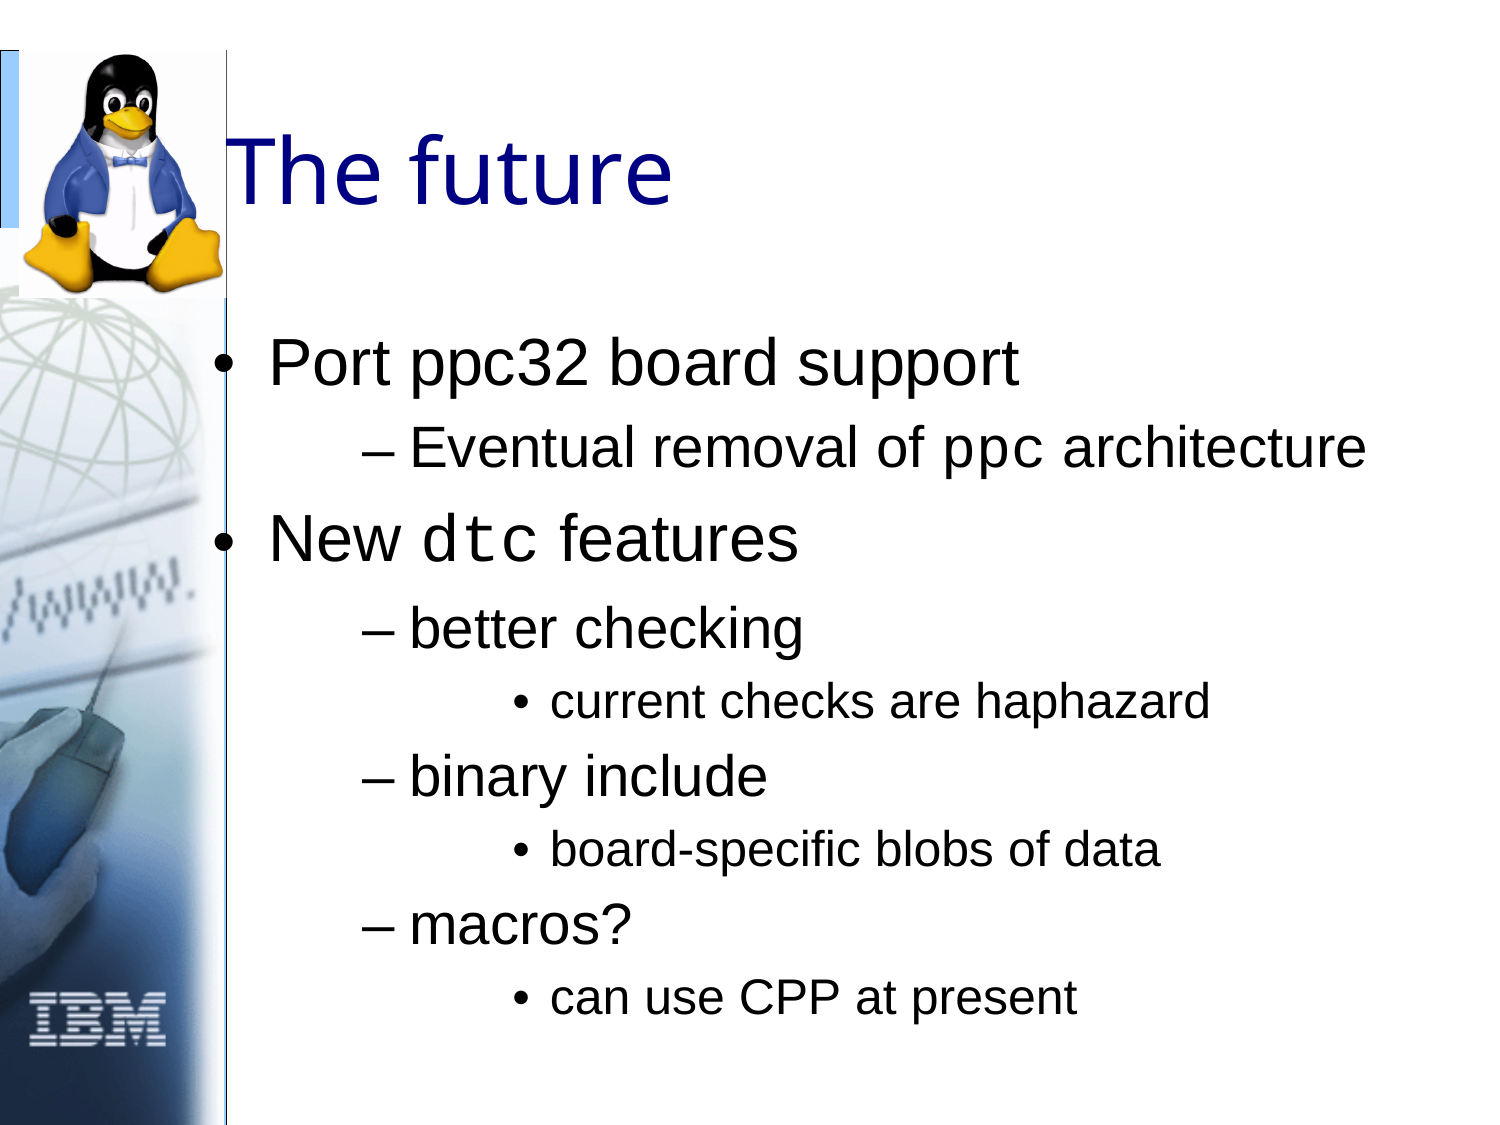

# The future
Port ppc32 board support
Eventual removal of ppc architecture
New dtc features
better checking
current checks are haphazard
binary include
board-specific blobs of data
macros?
can use CPP at present